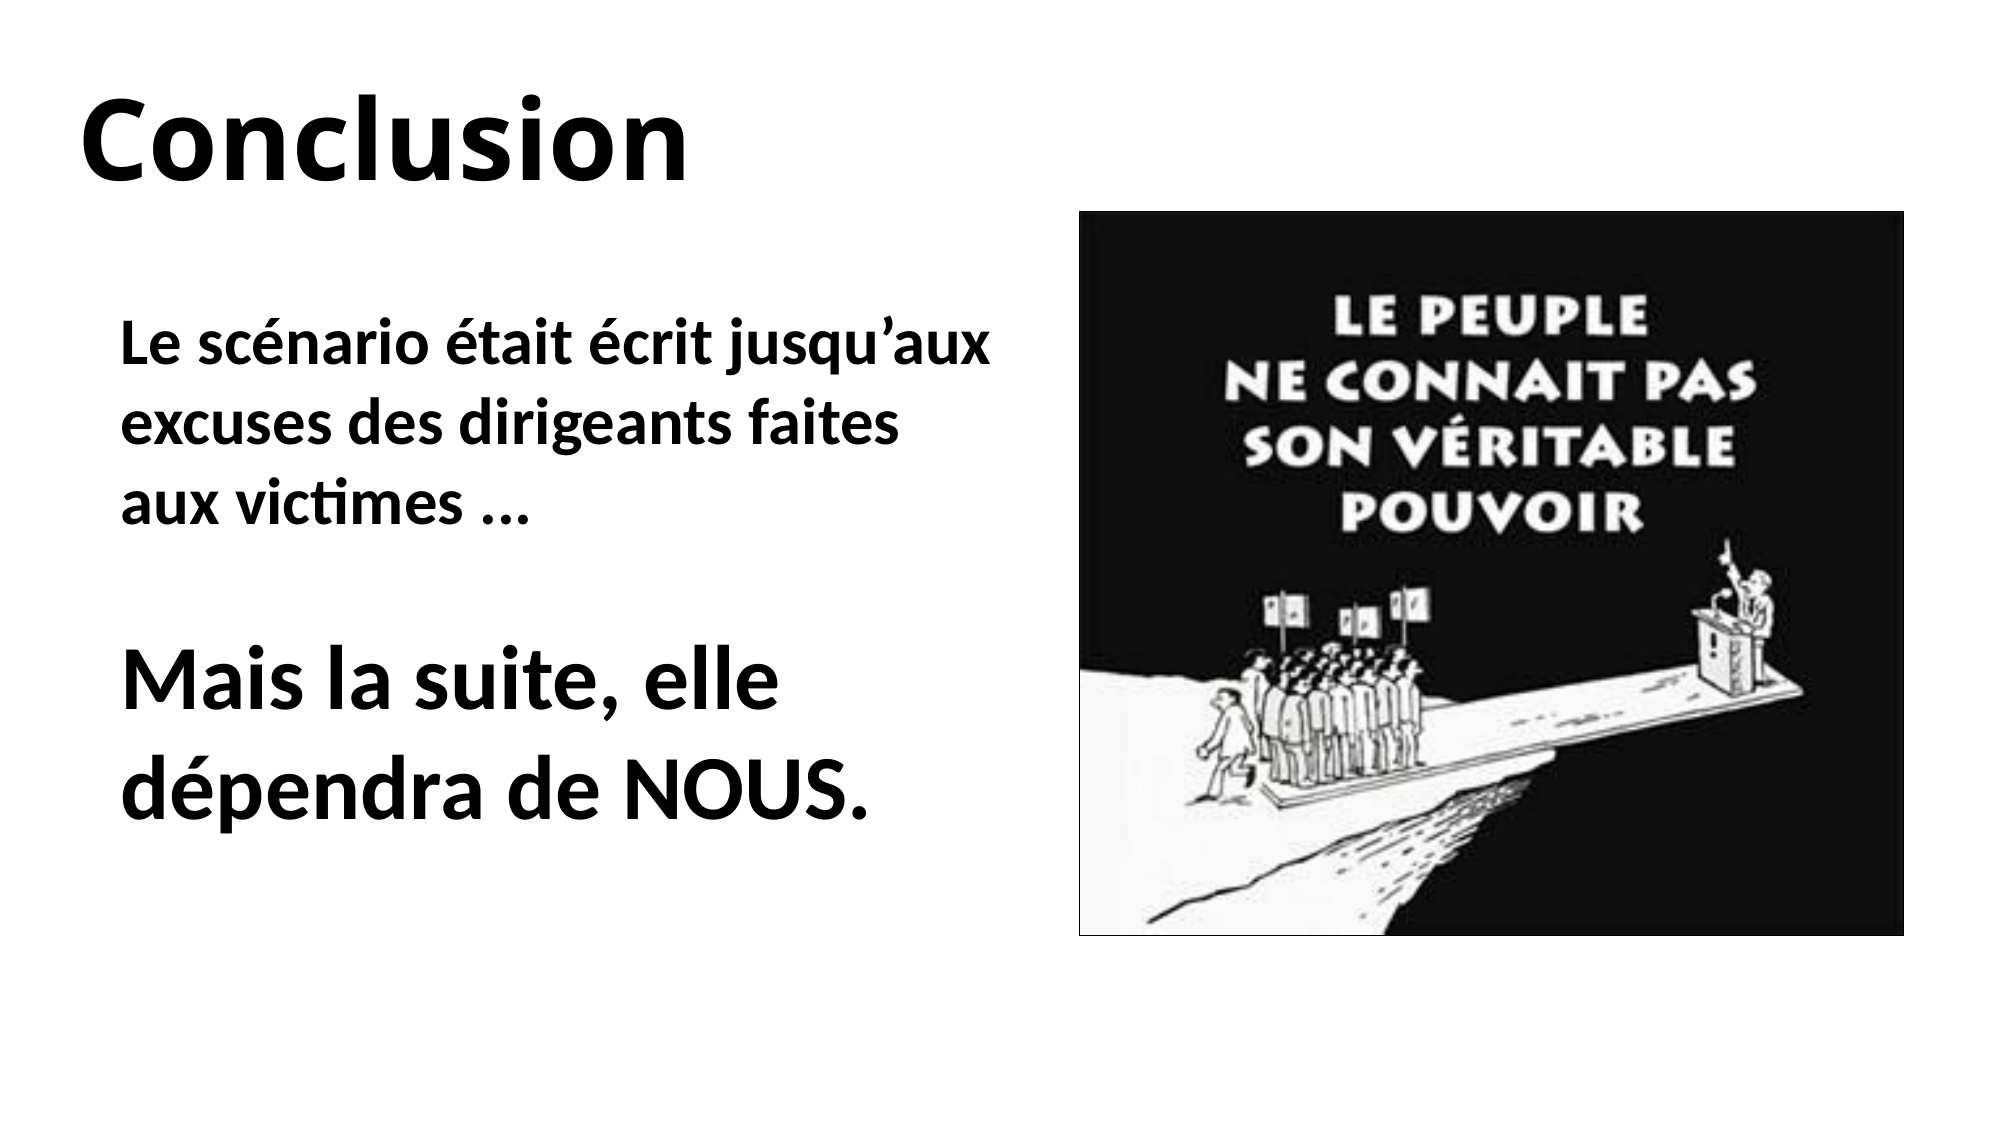

Conclusion
Le scénario était écrit jusqu’aux excuses des dirigeants faites aux victimes ...
Mais la suite, elle dépendra de NOUS.